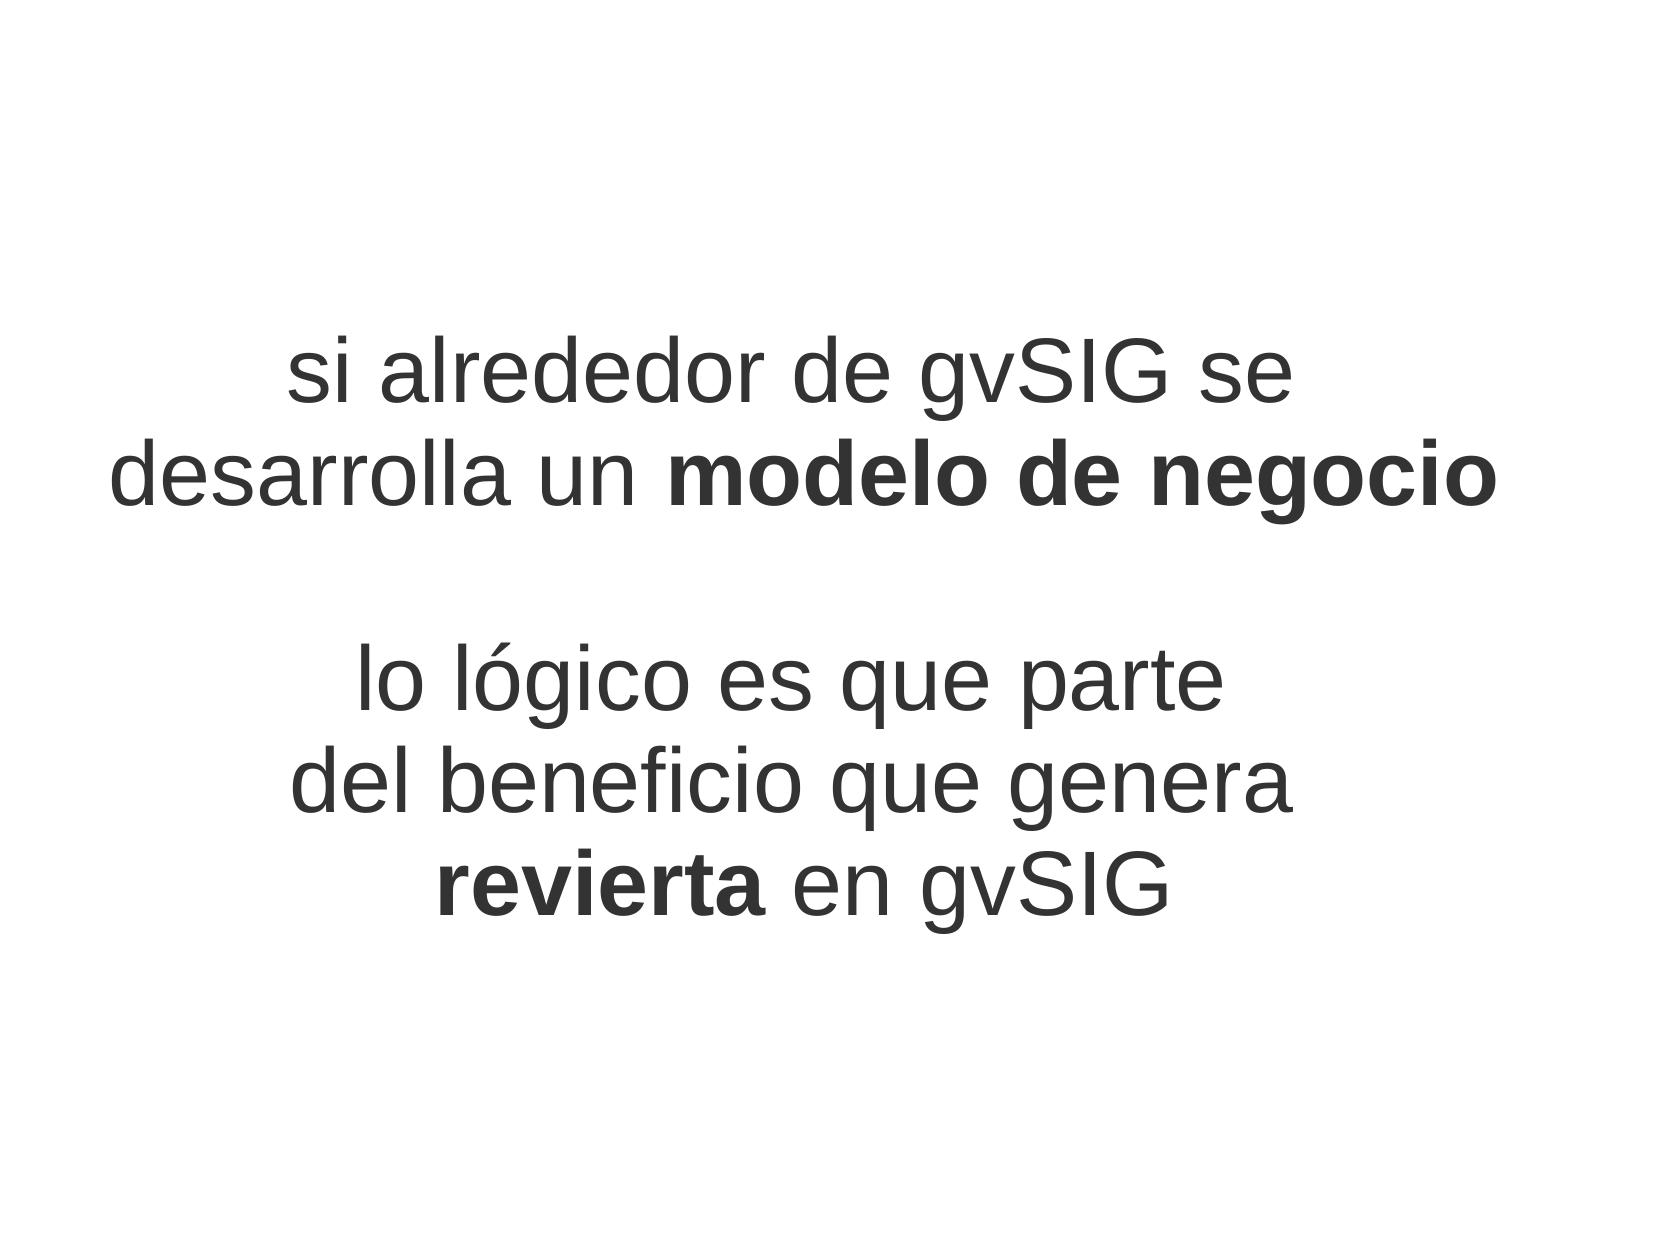

si alrededor de gvSIG se
desarrolla un modelo de negocio
lo lógico es que parte
del beneficio que genera
revierta en gvSIG